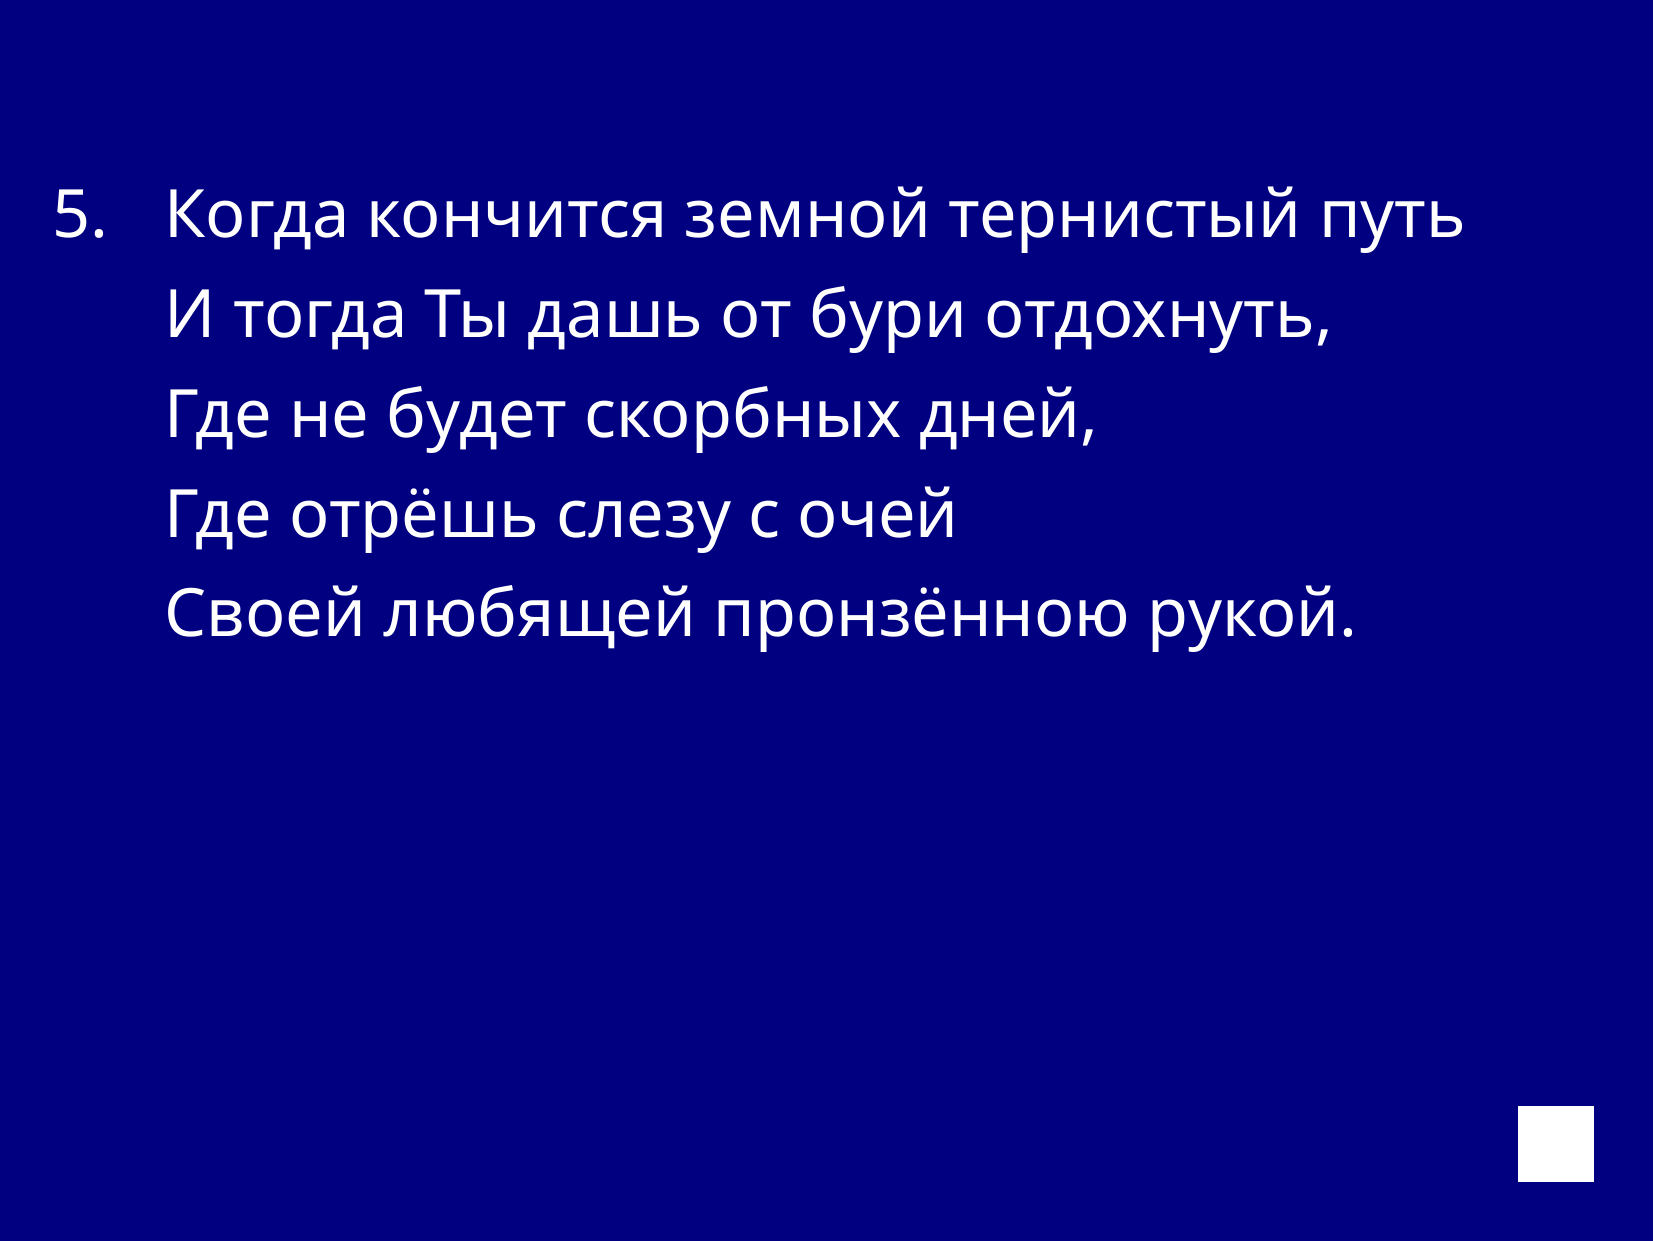

5.	Когда кончится земной тернистый путь
	И тогда Ты дашь от бури отдохнуть,
	Где не будет скорбных дней,
	Где отрёшь слезу с очей
	Своей любящей пронзённою рукой.